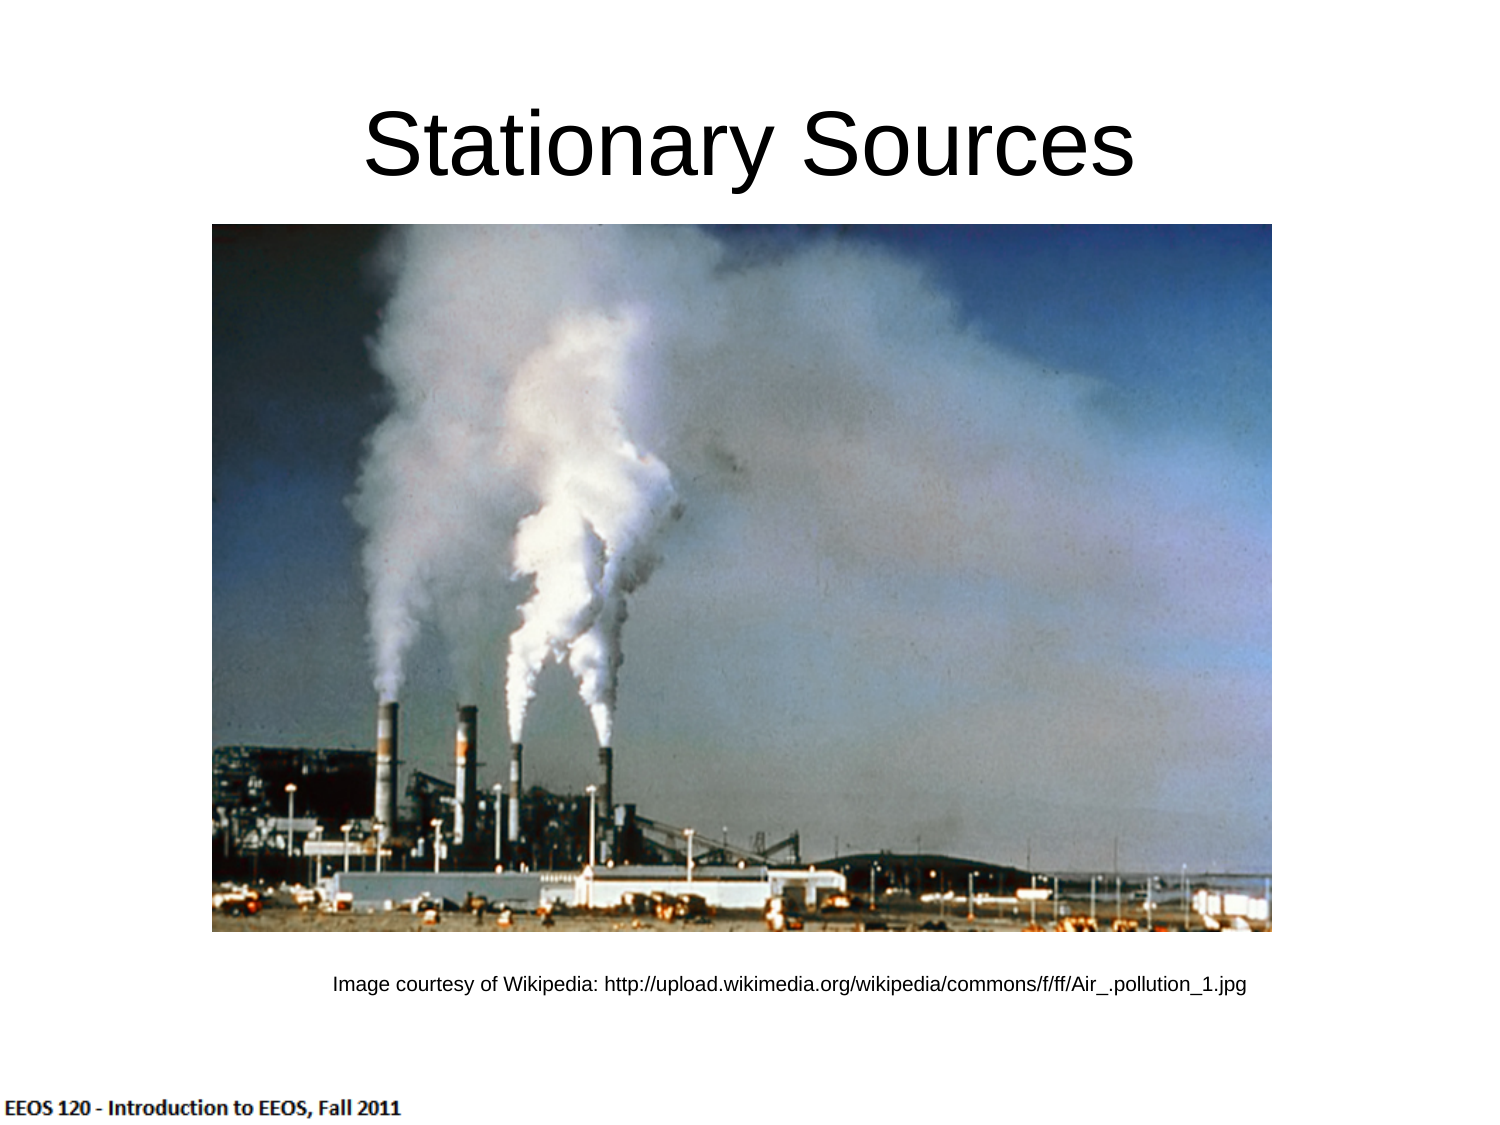

# Stationary Sources
Image courtesy of Wikipedia: http://upload.wikimedia.org/wikipedia/commons/f/ff/Air_.pollution_1.jpg